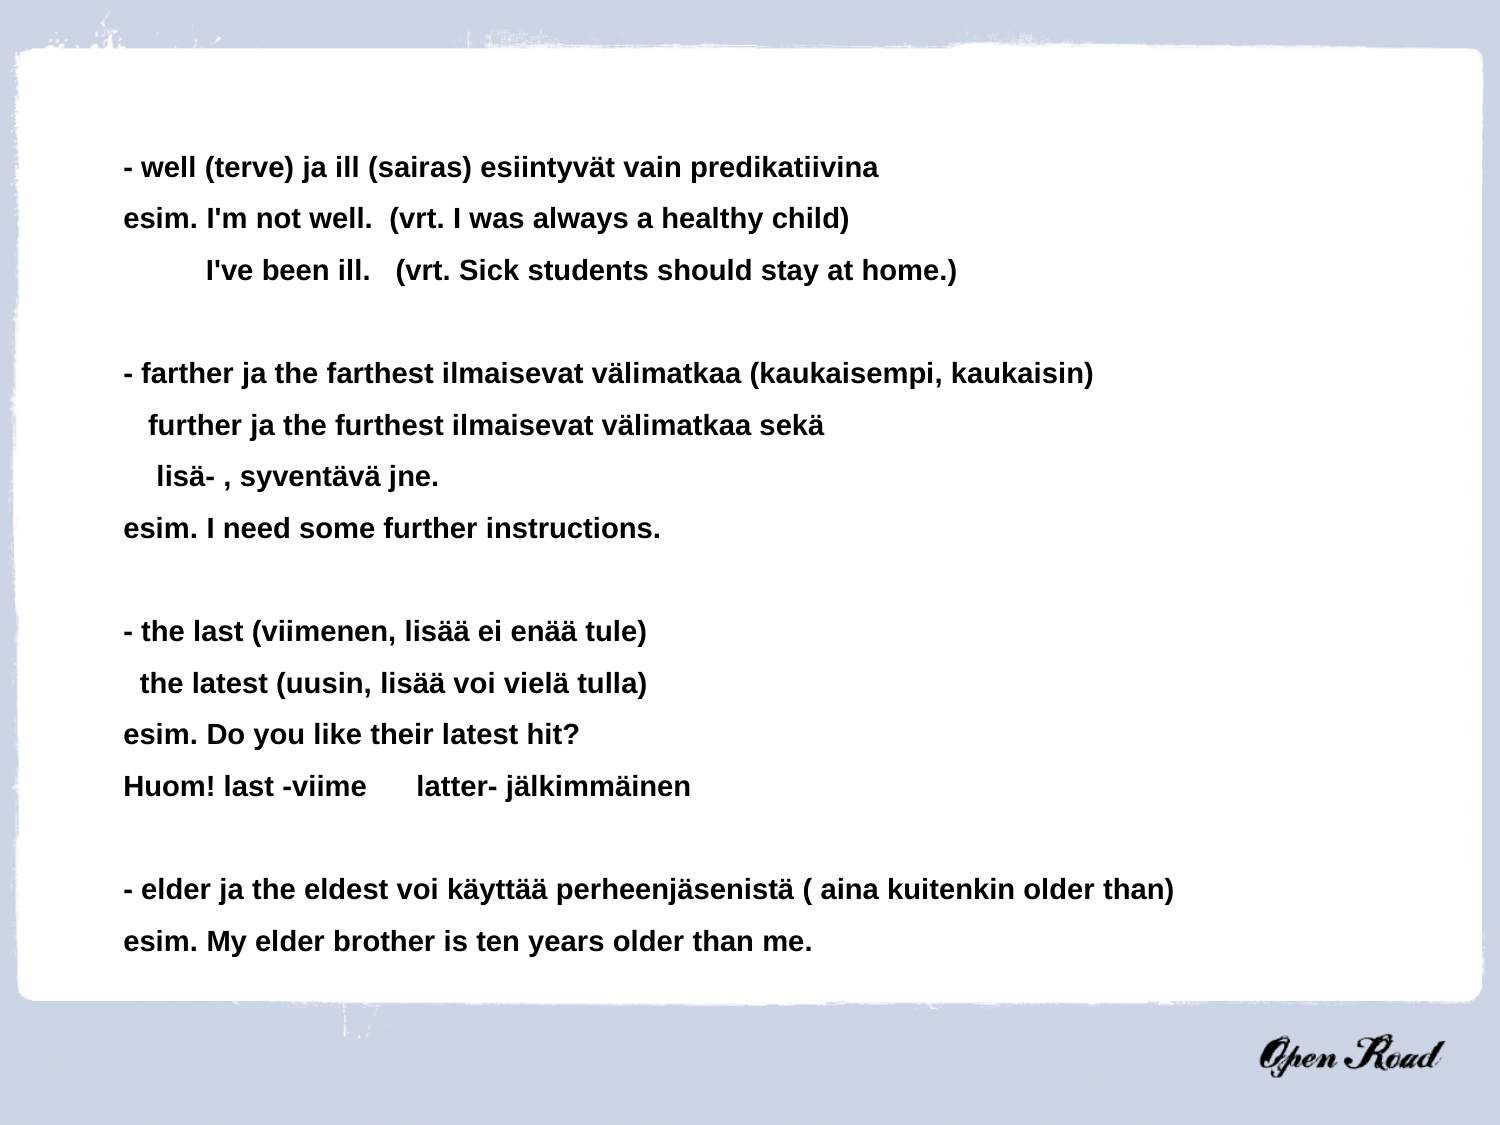

- well (terve) ja ill (sairas) esiintyvät vain predikatiivina
esim. I'm not well. (vrt. I was always a healthy child)
 I've been ill. (vrt. Sick students should stay at home.)
- farther ja the farthest ilmaisevat välimatkaa (kaukaisempi, kaukaisin)
 further ja the furthest ilmaisevat välimatkaa sekä
 lisä- , syventävä jne.
esim. I need some further instructions.
- the last (viimenen, lisää ei enää tule)
 the latest (uusin, lisää voi vielä tulla)
esim. Do you like their latest hit?
Huom! last -viime 	latter- jälkimmäinen
- elder ja the eldest voi käyttää perheenjäsenistä ( aina kuitenkin older than)
esim. My elder brother is ten years older than me.